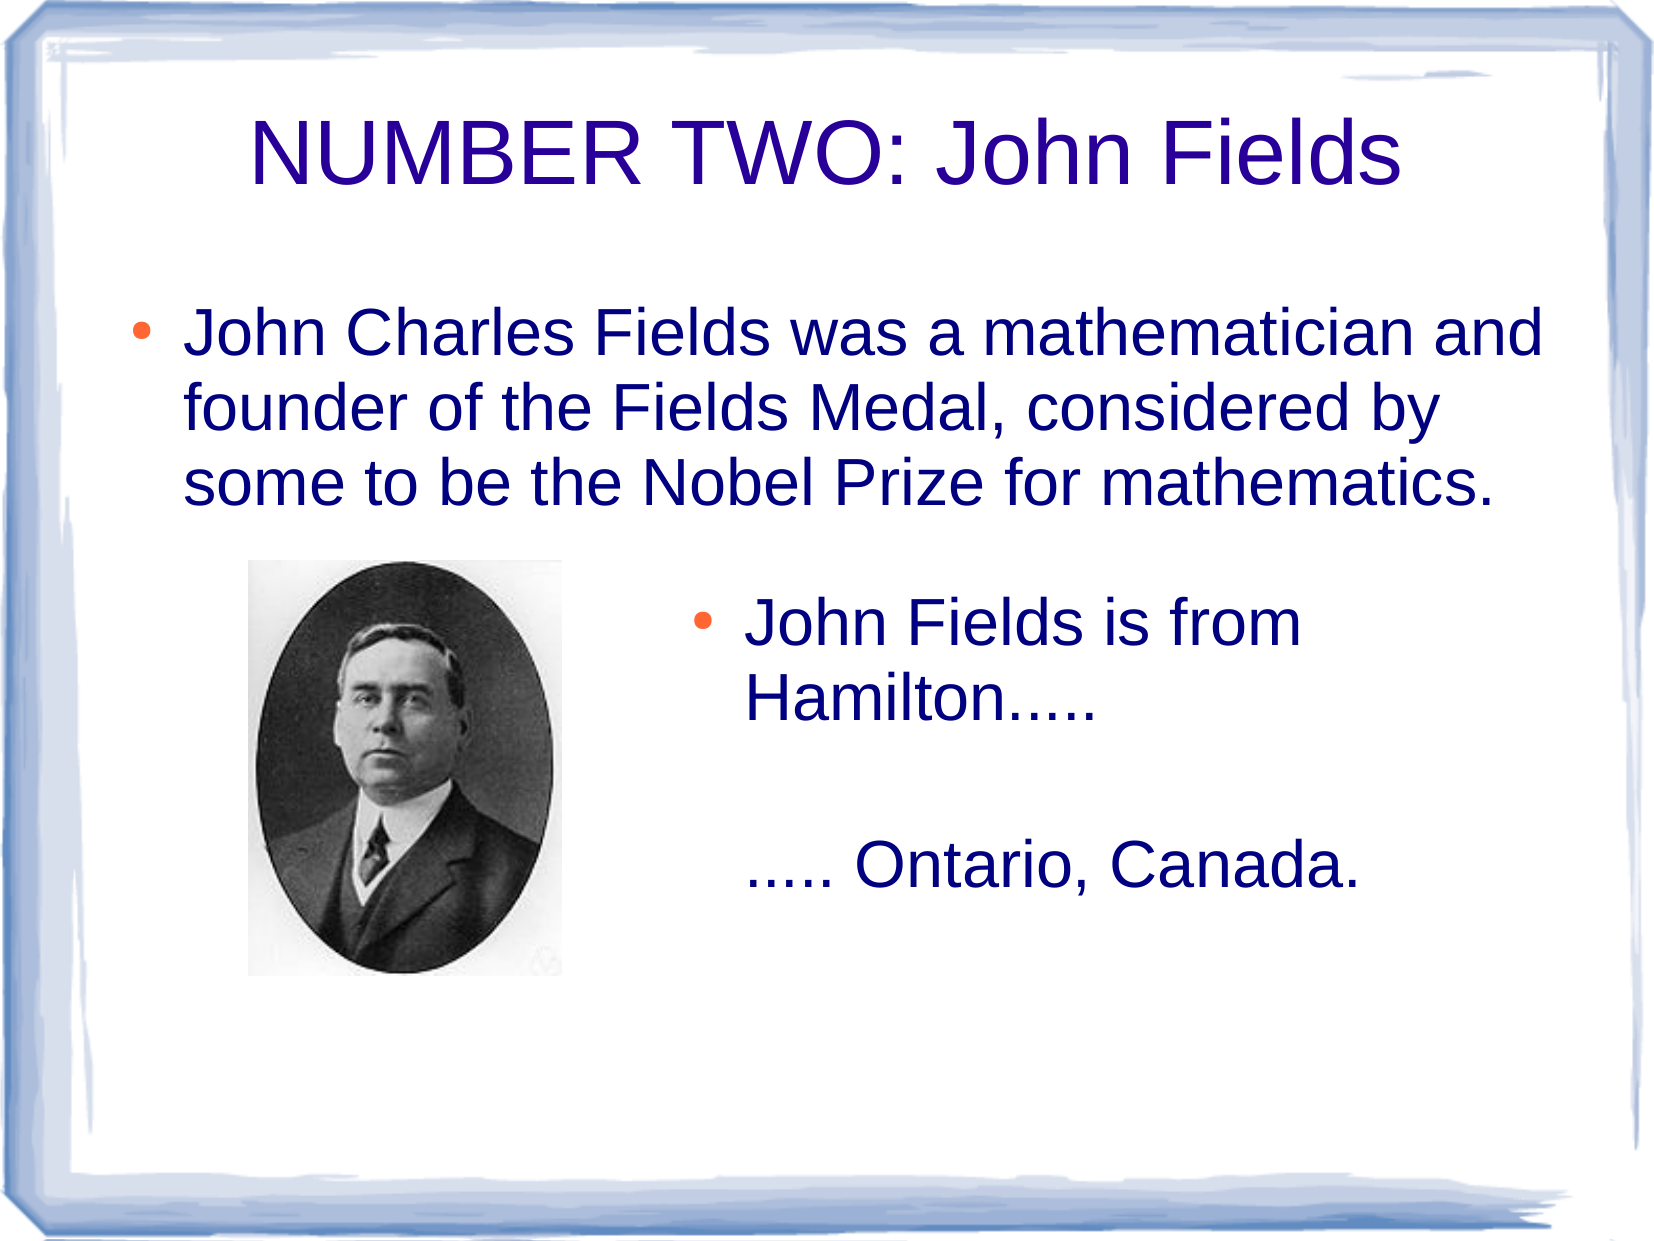

# NUMBER TWO: John Fields
John Charles Fields was a mathematician and founder of the Fields Medal, considered by some to be the Nobel Prize for mathematics.
John Fields is from Hamilton.....
..... Ontario, Canada.